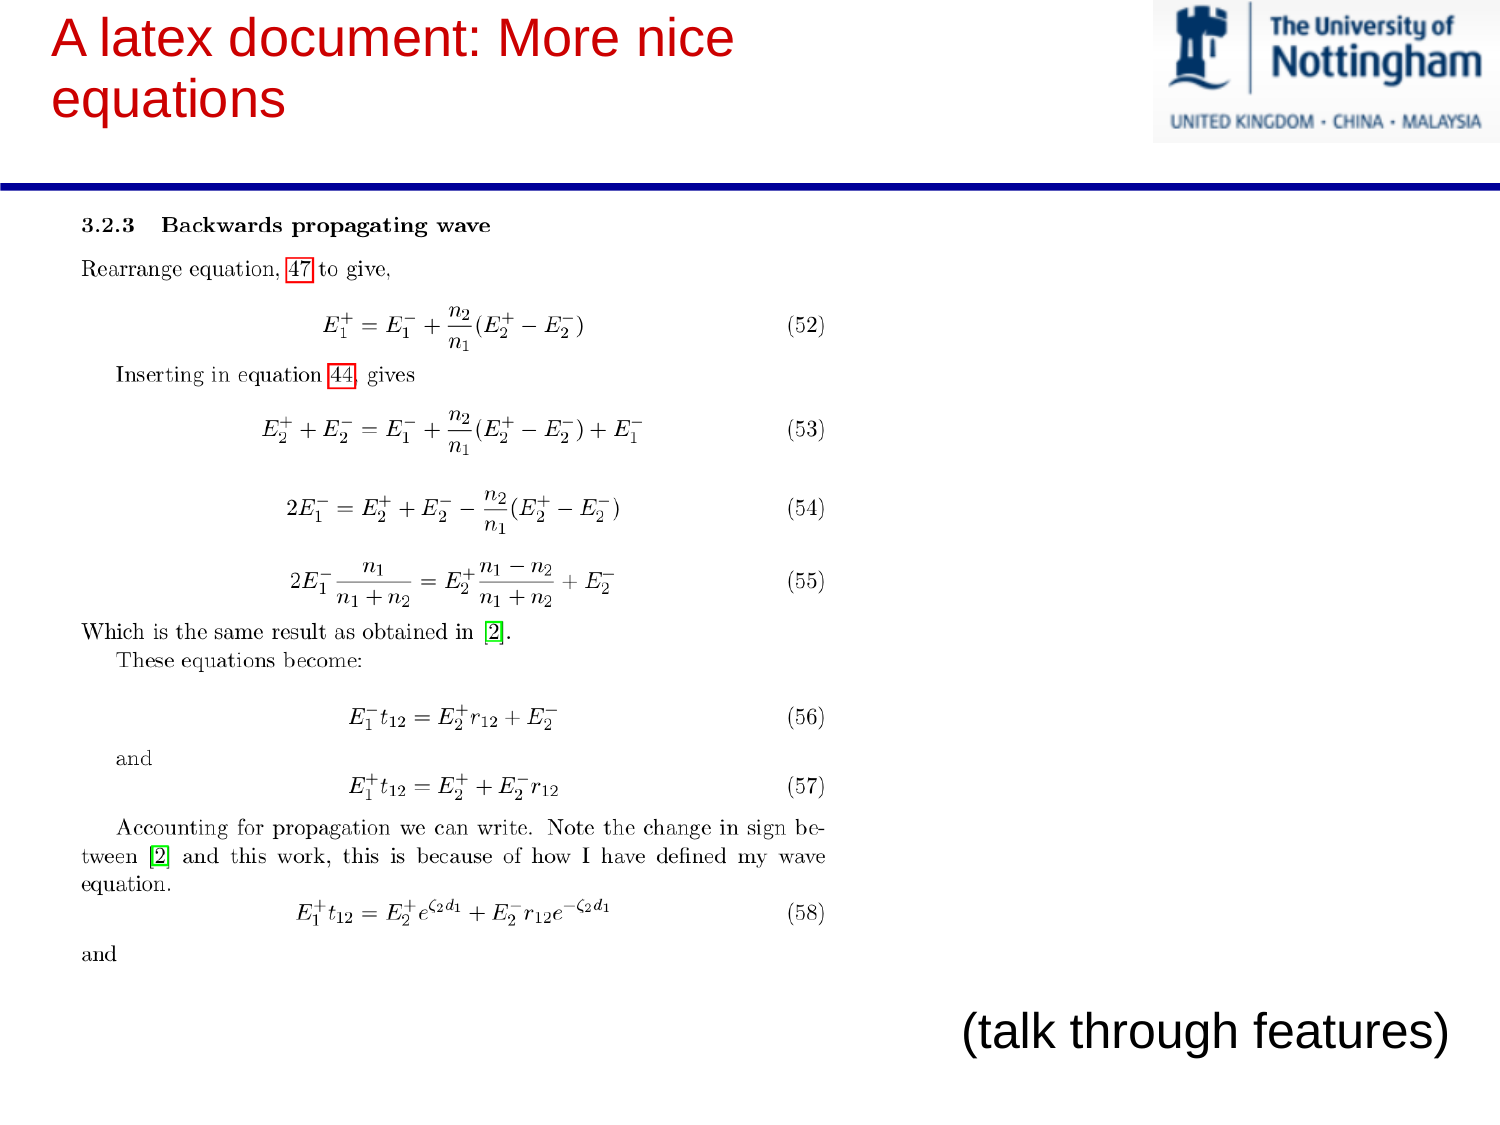

A latex document: More nice equations
(talk through features)